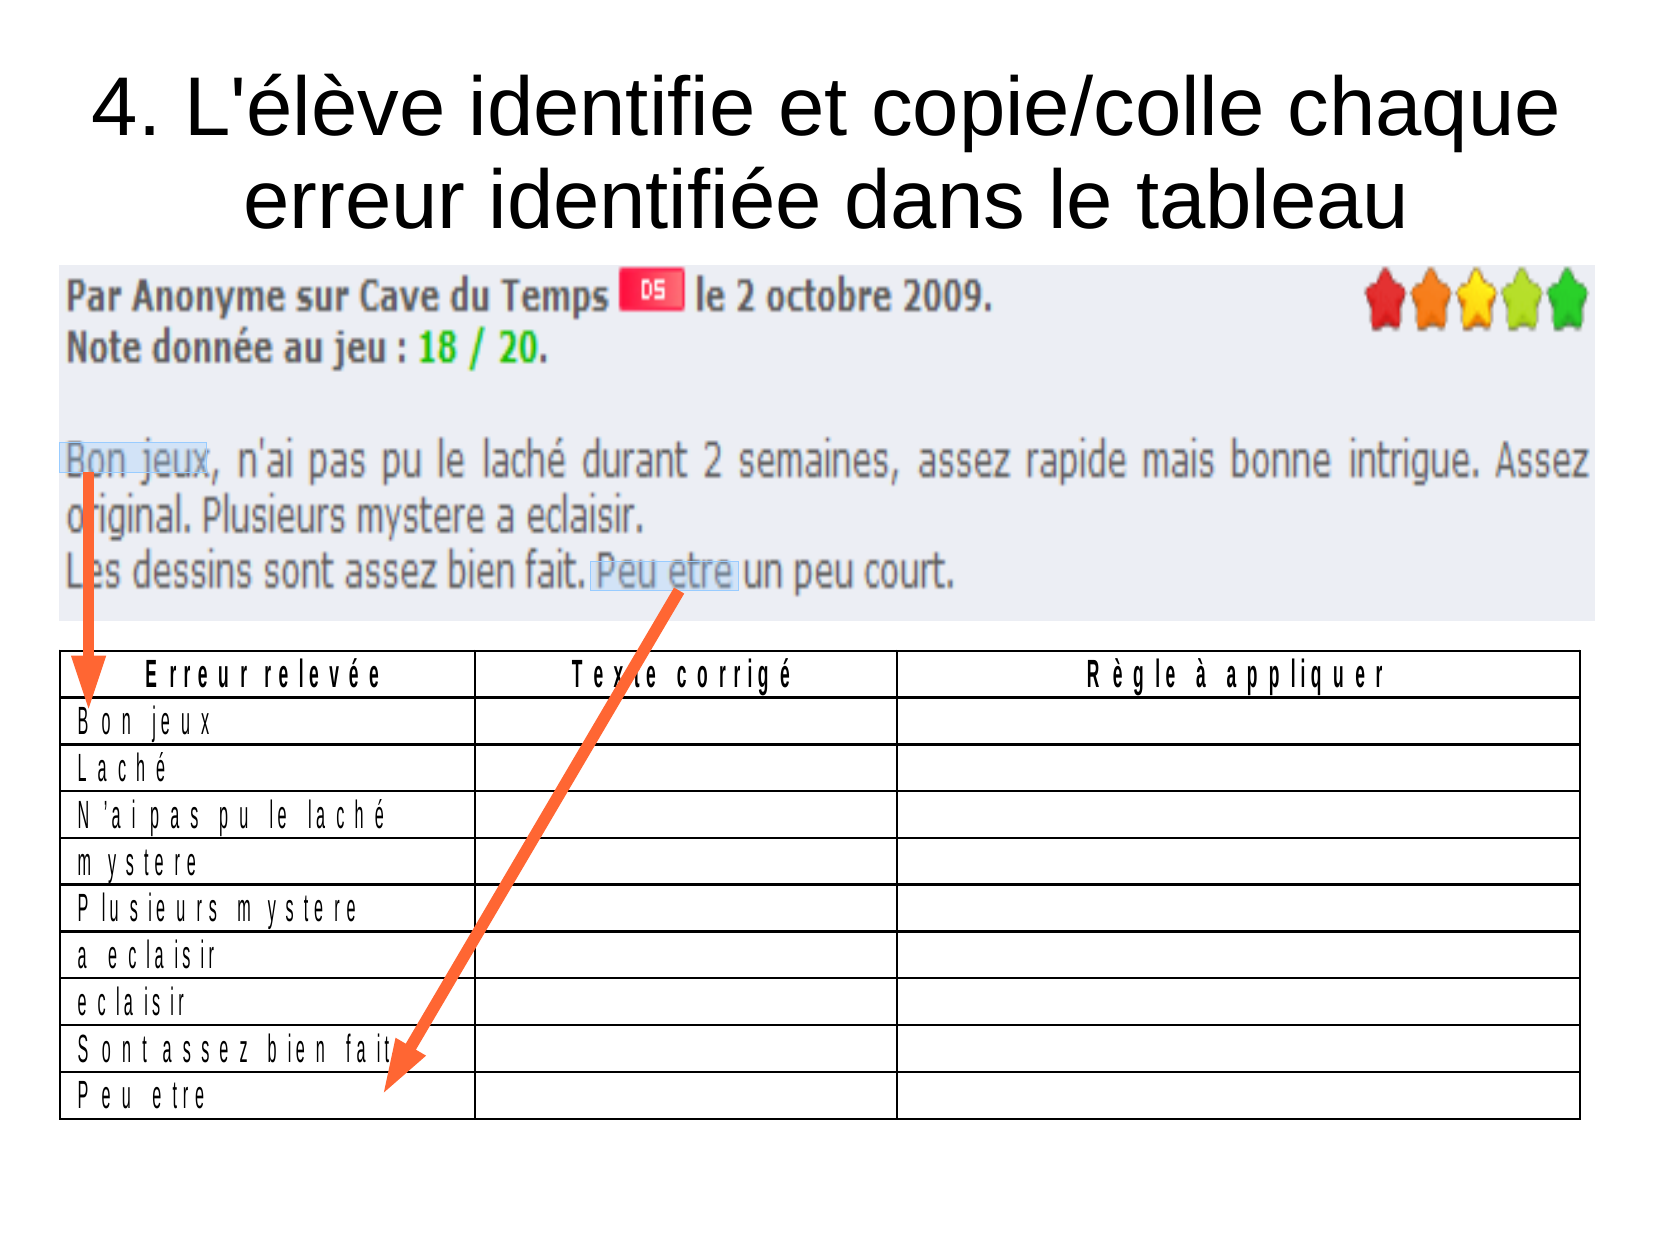

# 4. L'élève identifie et copie/colle chaque erreur identifiée dans le tableau